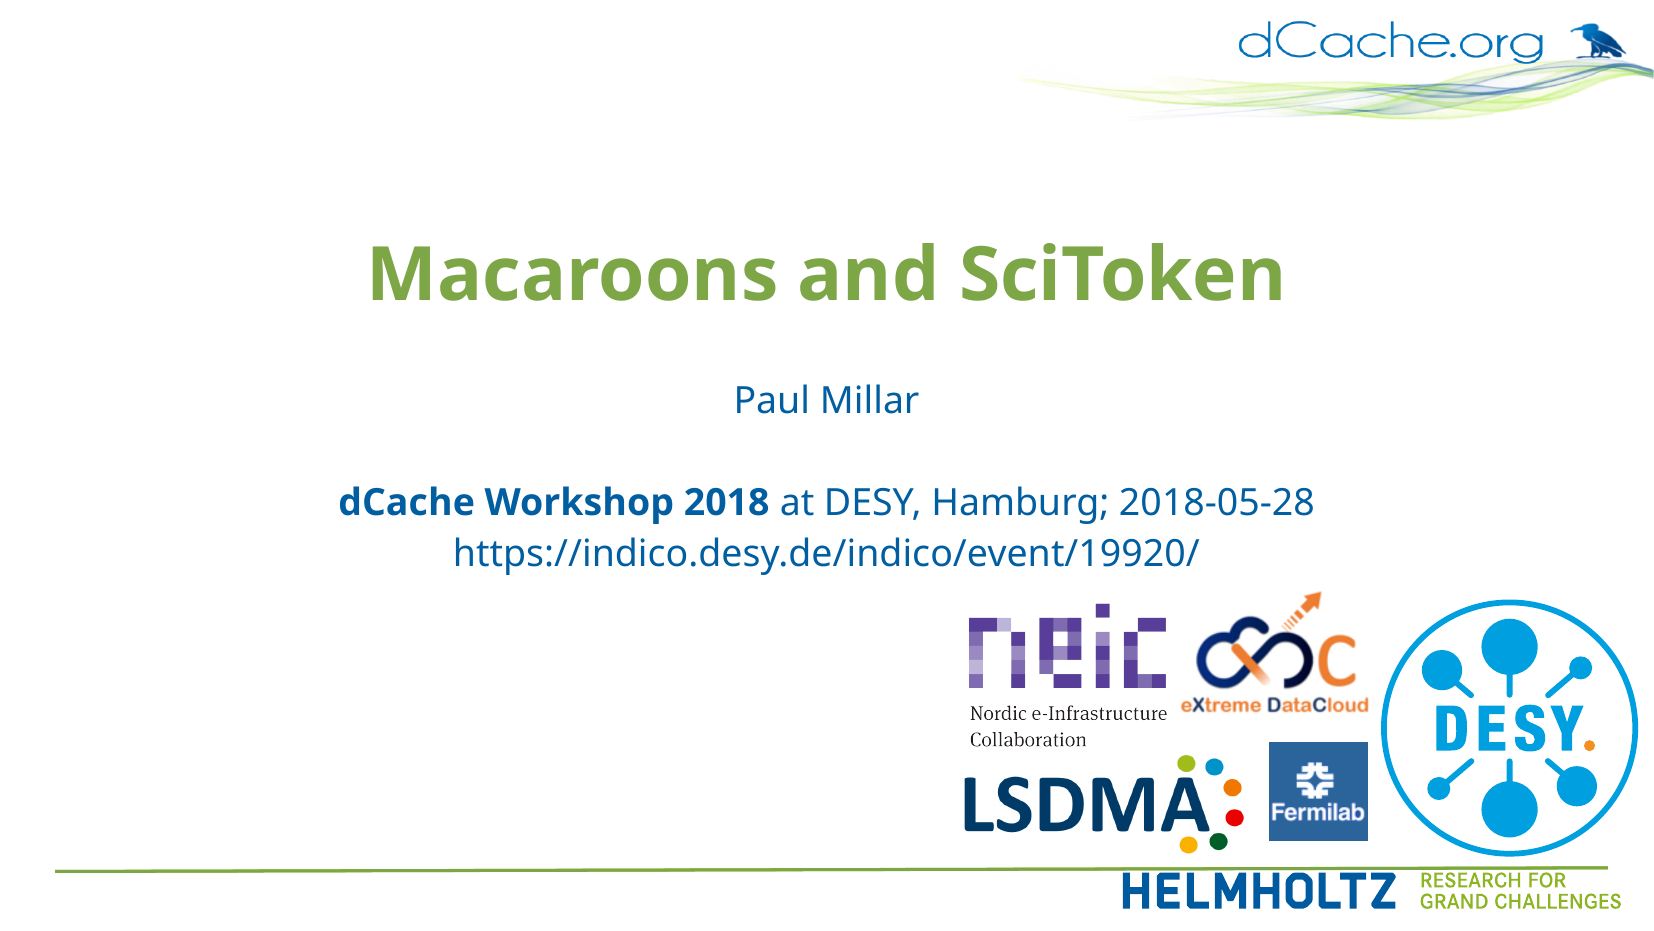

Macaroons and SciToken
Paul Millar
dCache Workshop 2018 at DESY, Hamburg; 2018-05-28
https://indico.desy.de/indico/event/19920/